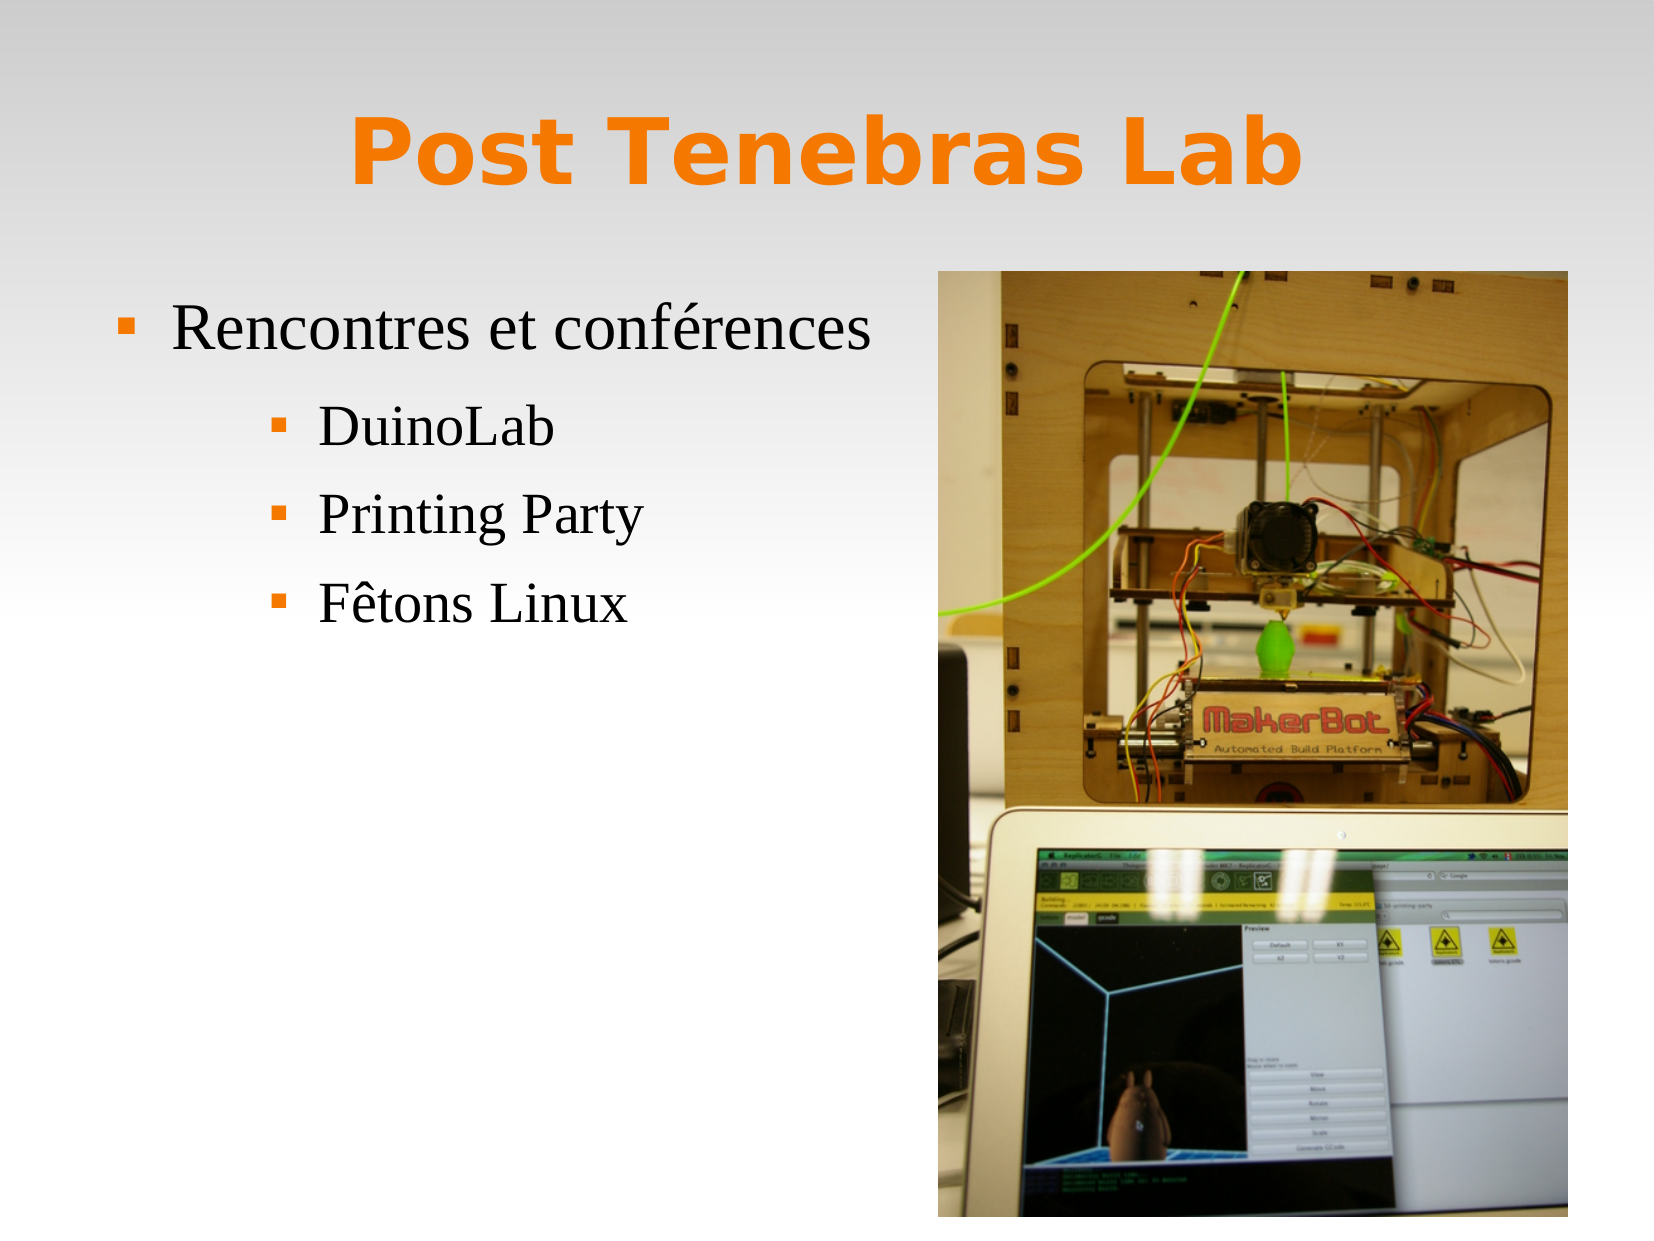

# Post Tenebras Lab
Rencontres et conférences
DuinoLab
Printing Party
Fêtons Linux